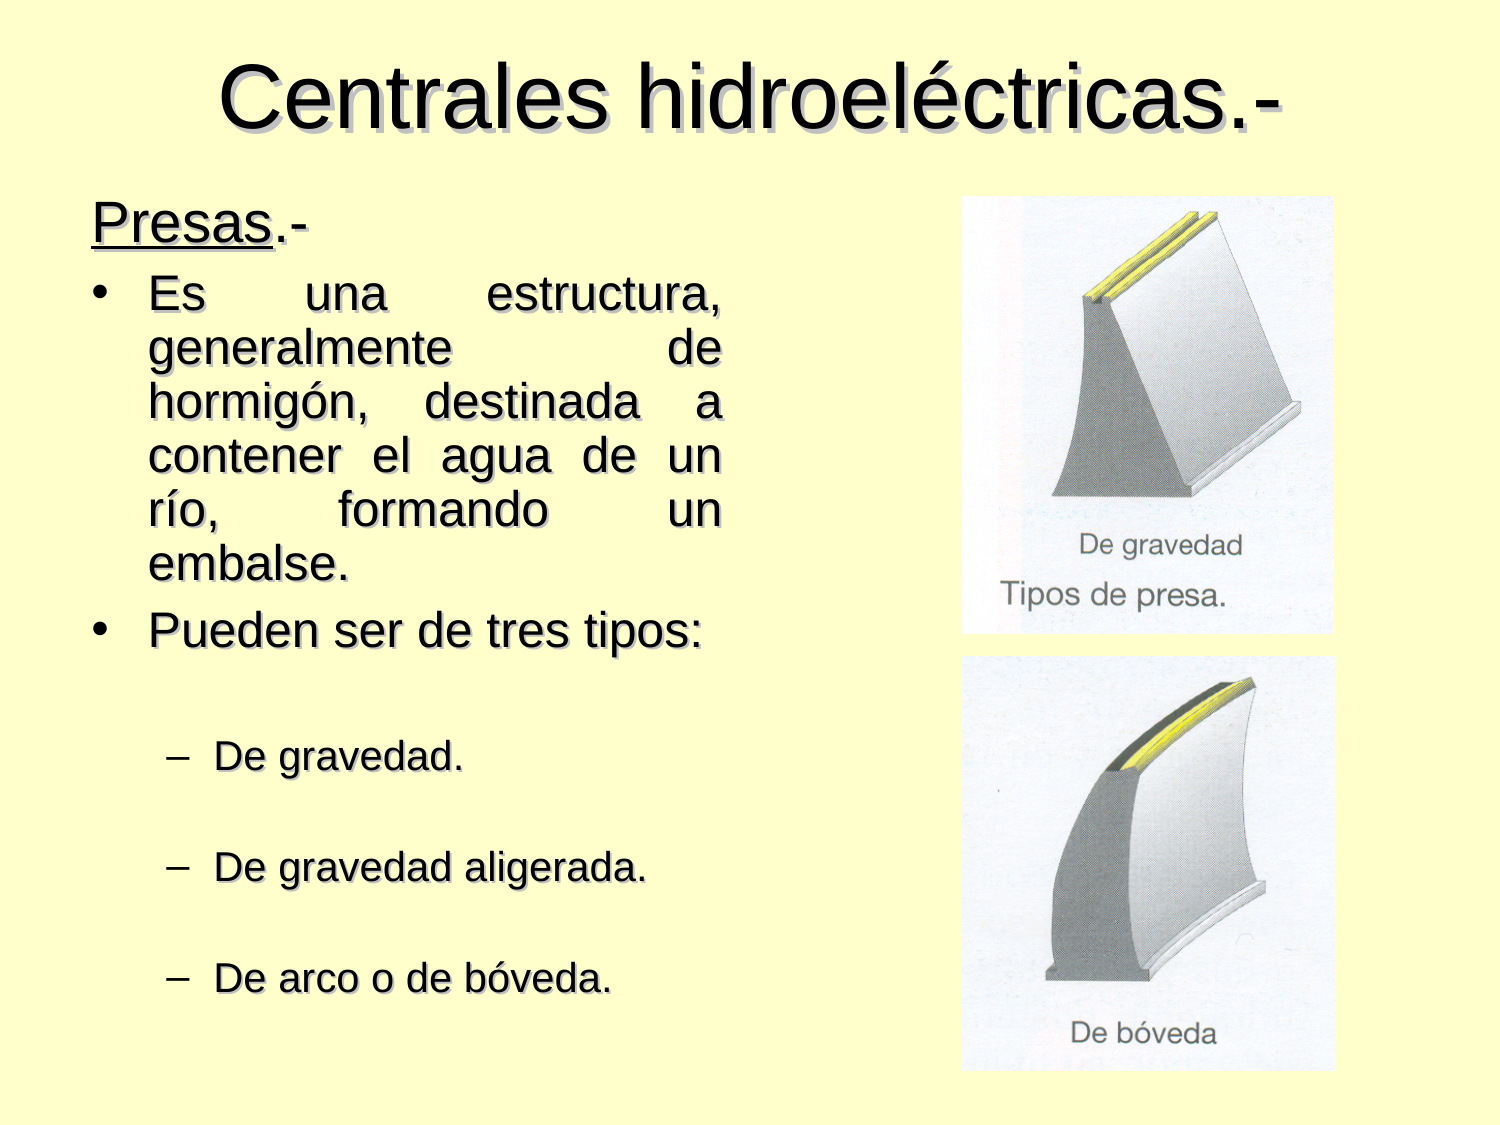

# Centrales hidroeléctricas.-
Presas.-
Es una estructura, generalmente de hormigón, destinada a contener el agua de un río, formando un embalse.
Pueden ser de tres tipos:
De gravedad.
De gravedad aligerada.
De arco o de bóveda.